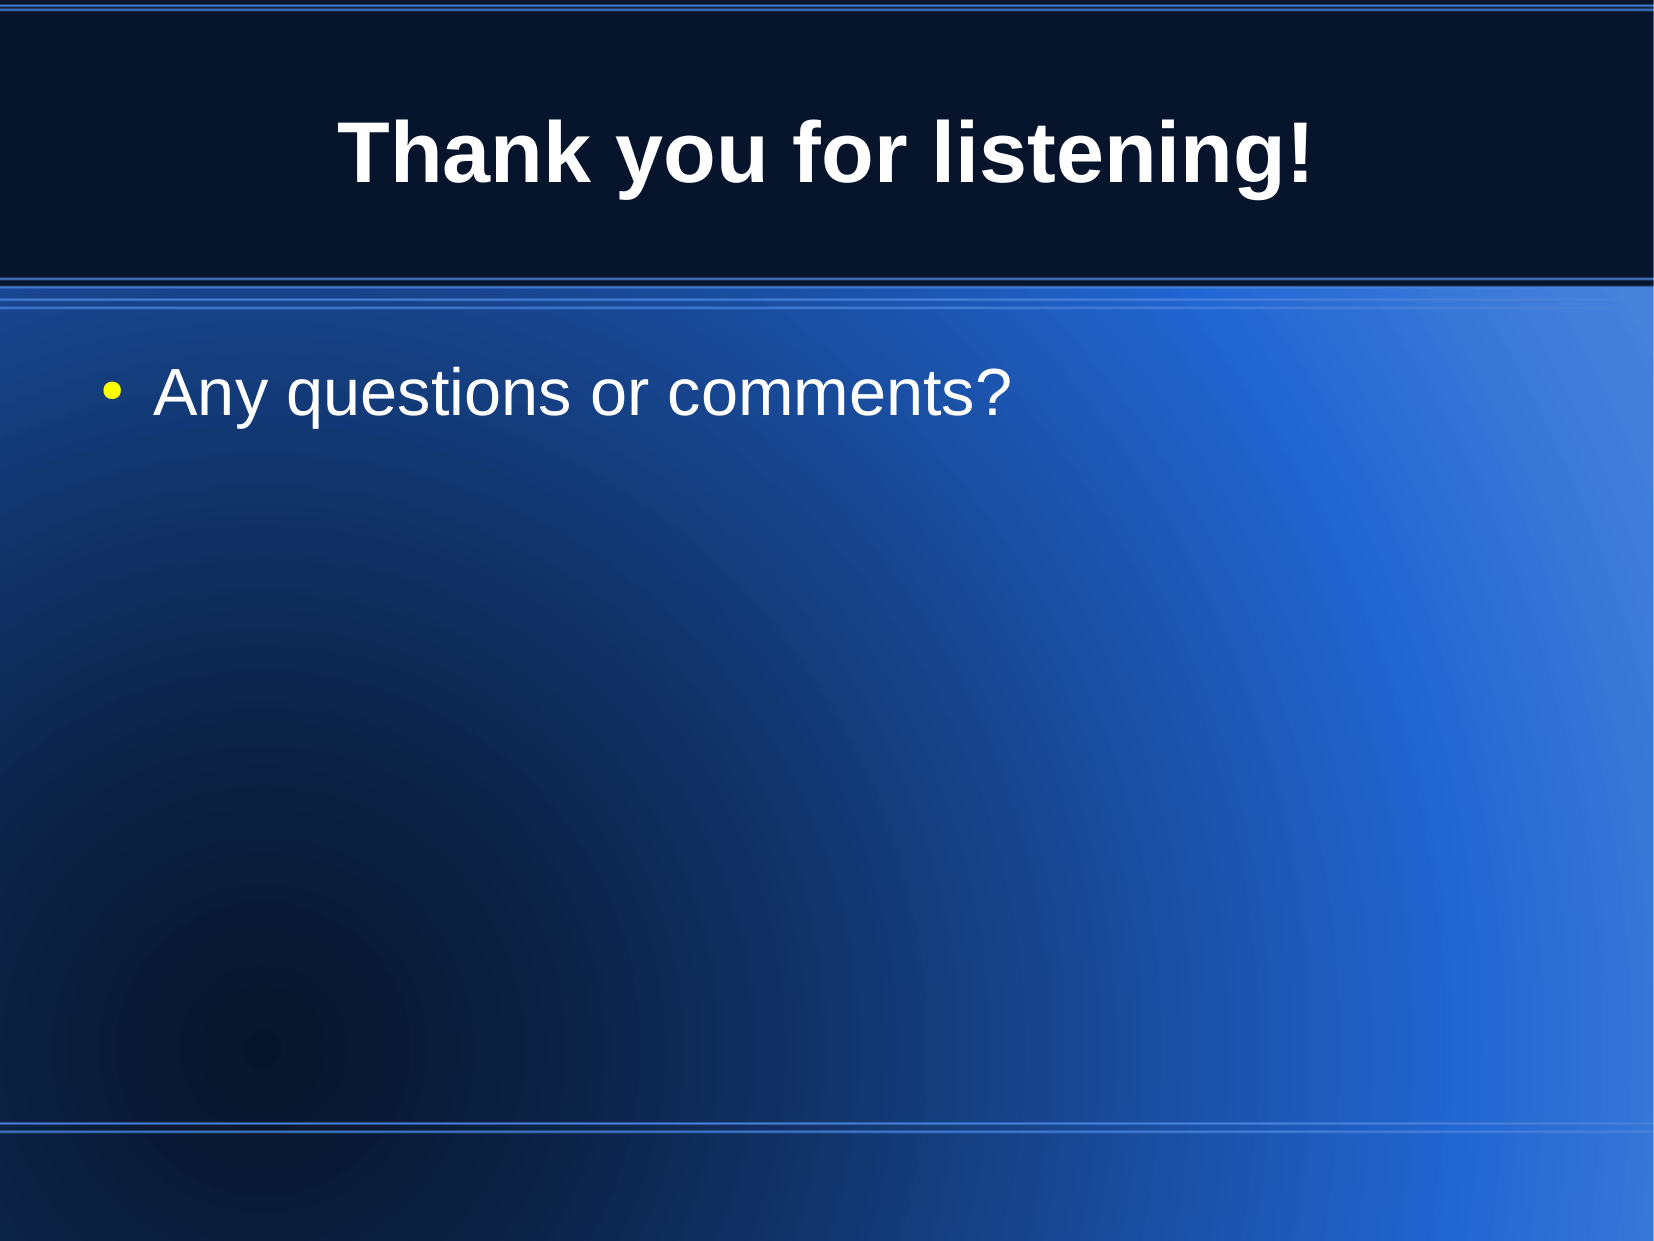

# Thank you for listening!
Any questions or comments?